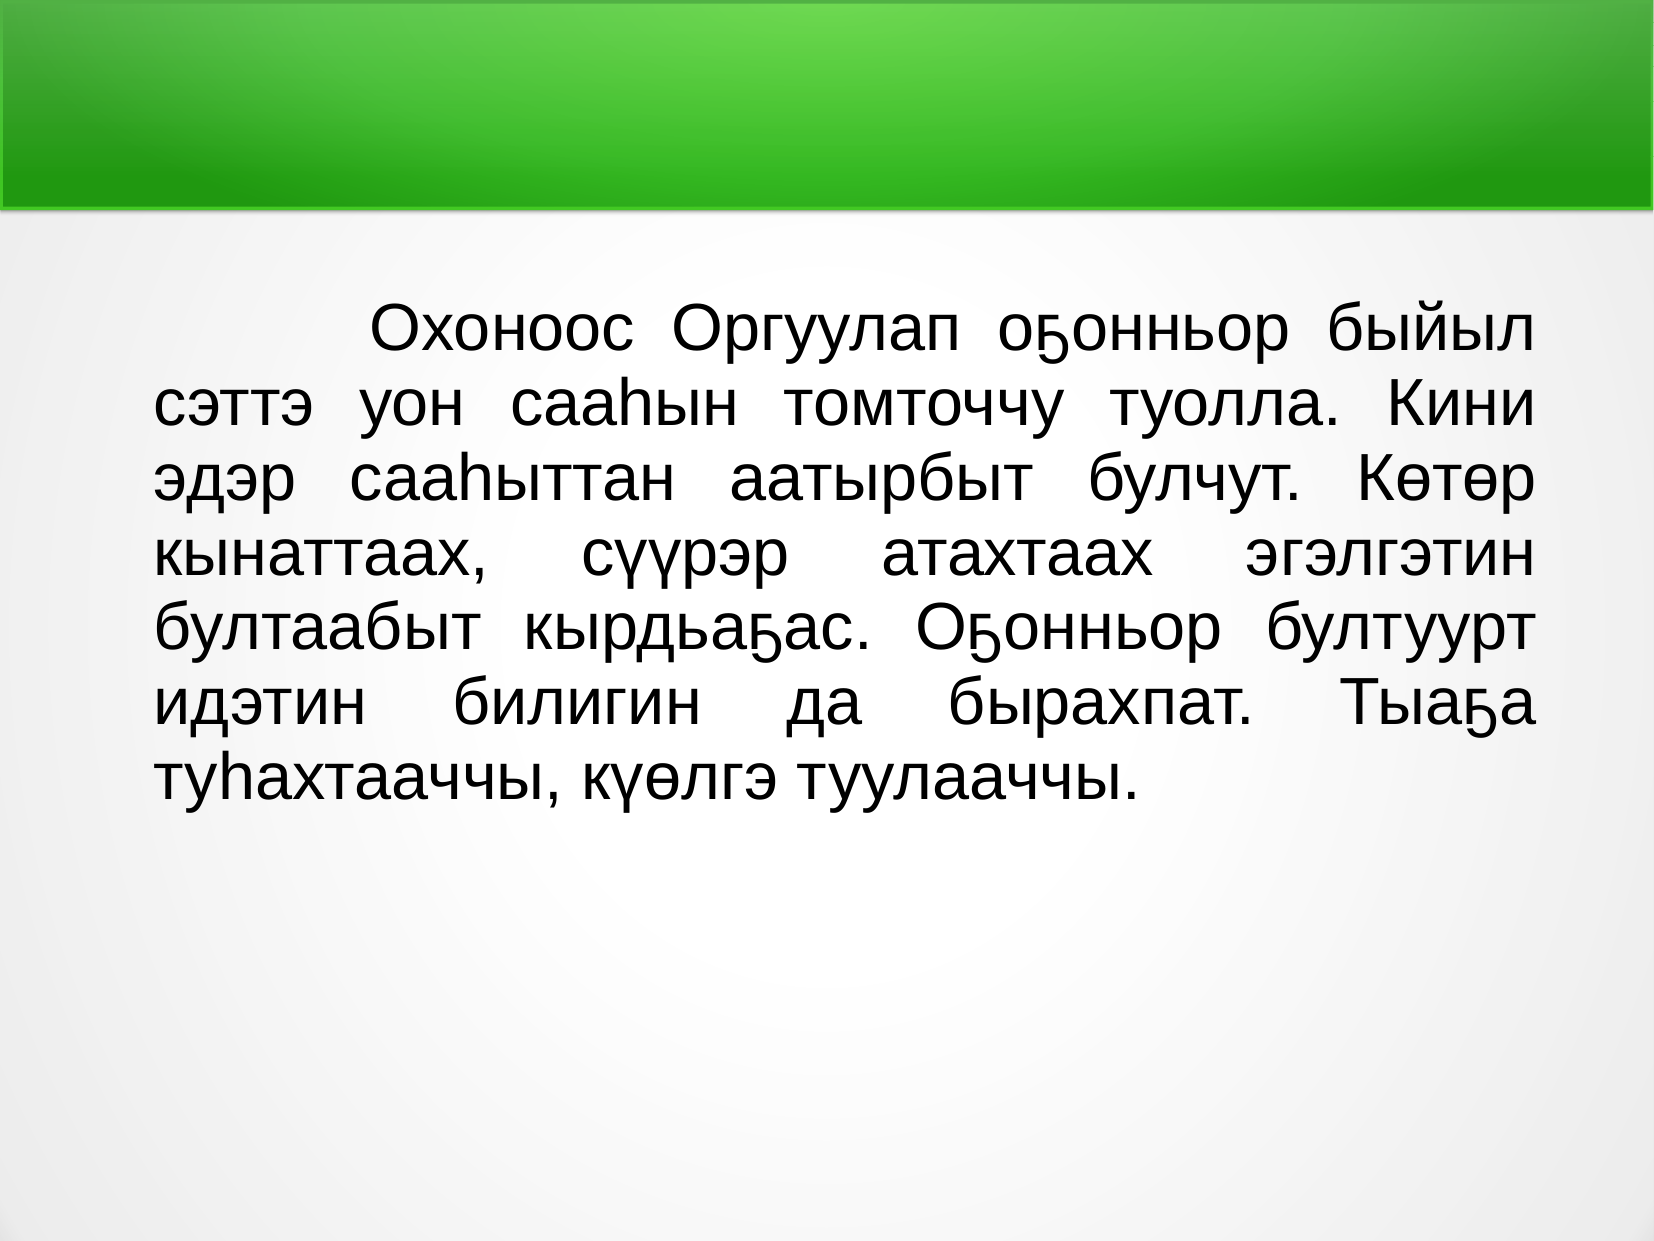

#
 Охоноос Оргуулап оҕонньор быйыл сэттэ уон сааһын томточчу туолла. Кини эдэр сааһыттан аатырбыт булчут. Көтөр кынаттаах, сүүрэр атахтаах эгэлгэтин бултаабыт кырдьаҕас. Оҕонньор бултуурт идэтин билигин да бырахпат. Тыаҕа туһахтааччы, күөлгэ туулааччы.